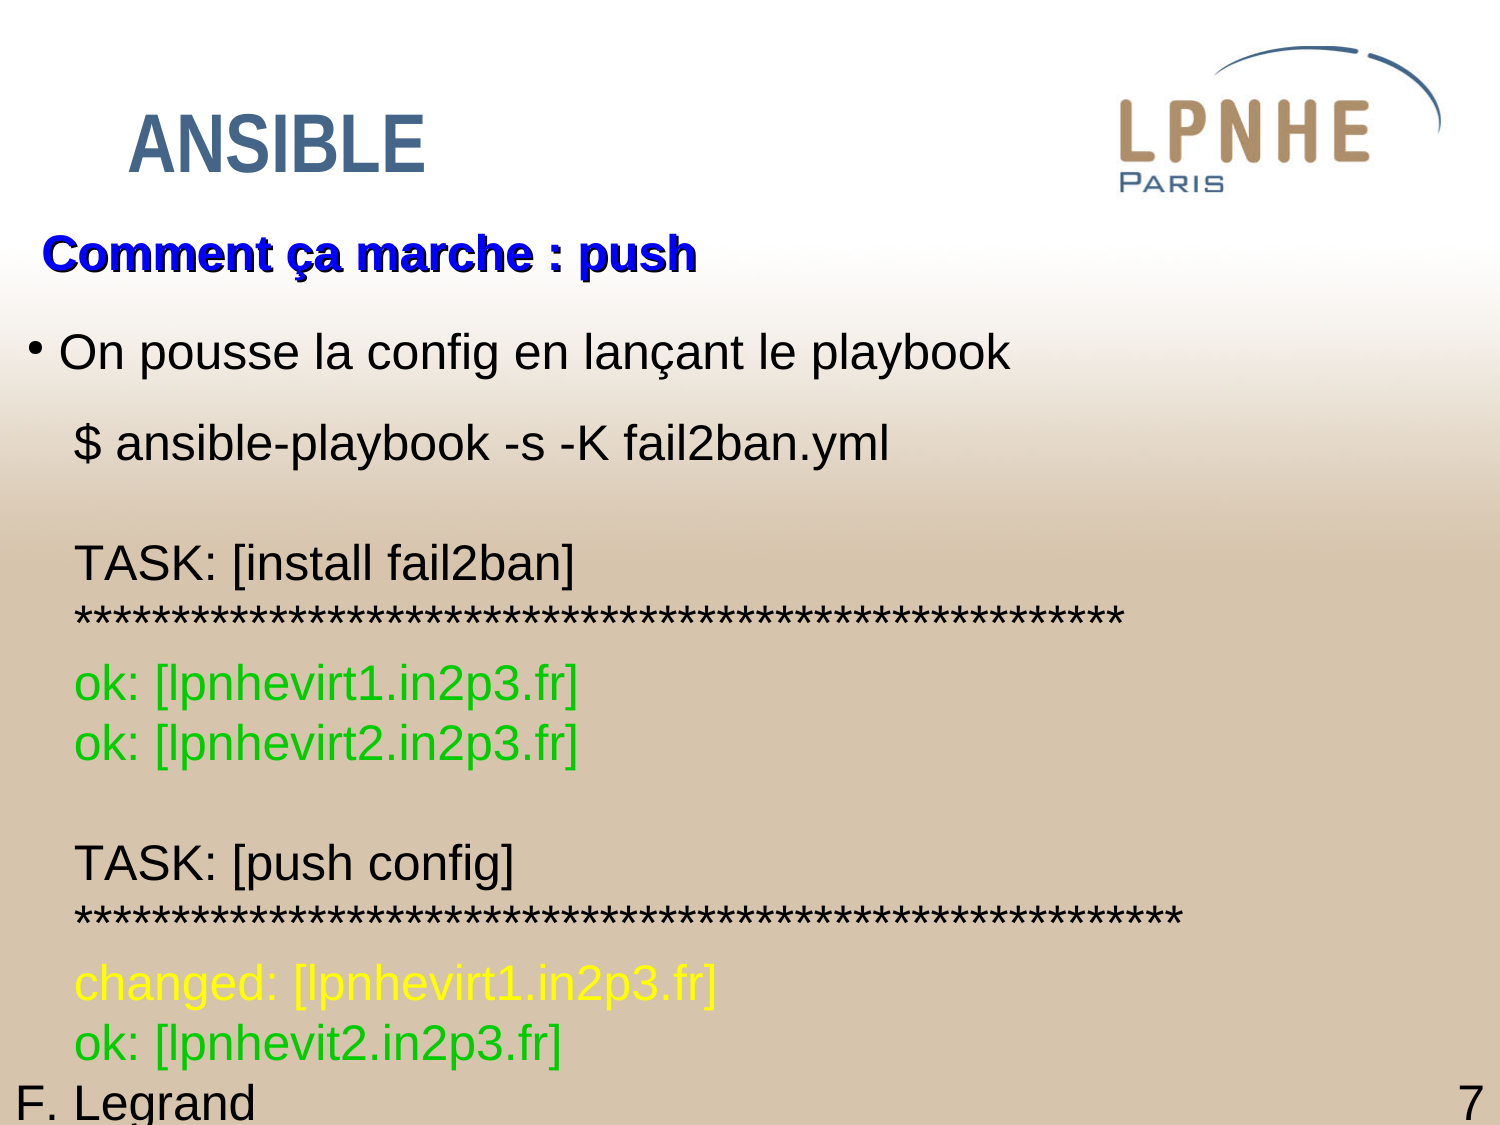

# ANSIBLE
Comment ça marche : push
 On pousse la config en lançant le playbook
$ ansible-playbook -s -K fail2ban.yml
TASK: [install fail2ban] ******************************************************
ok: [lpnhevirt1.in2p3.fr]
ok: [lpnhevirt2.in2p3.fr]
TASK: [push config] *********************************************************
changed: [lpnhevirt1.in2p3.fr]
ok: [lpnhevit2.in2p3.fr]
7